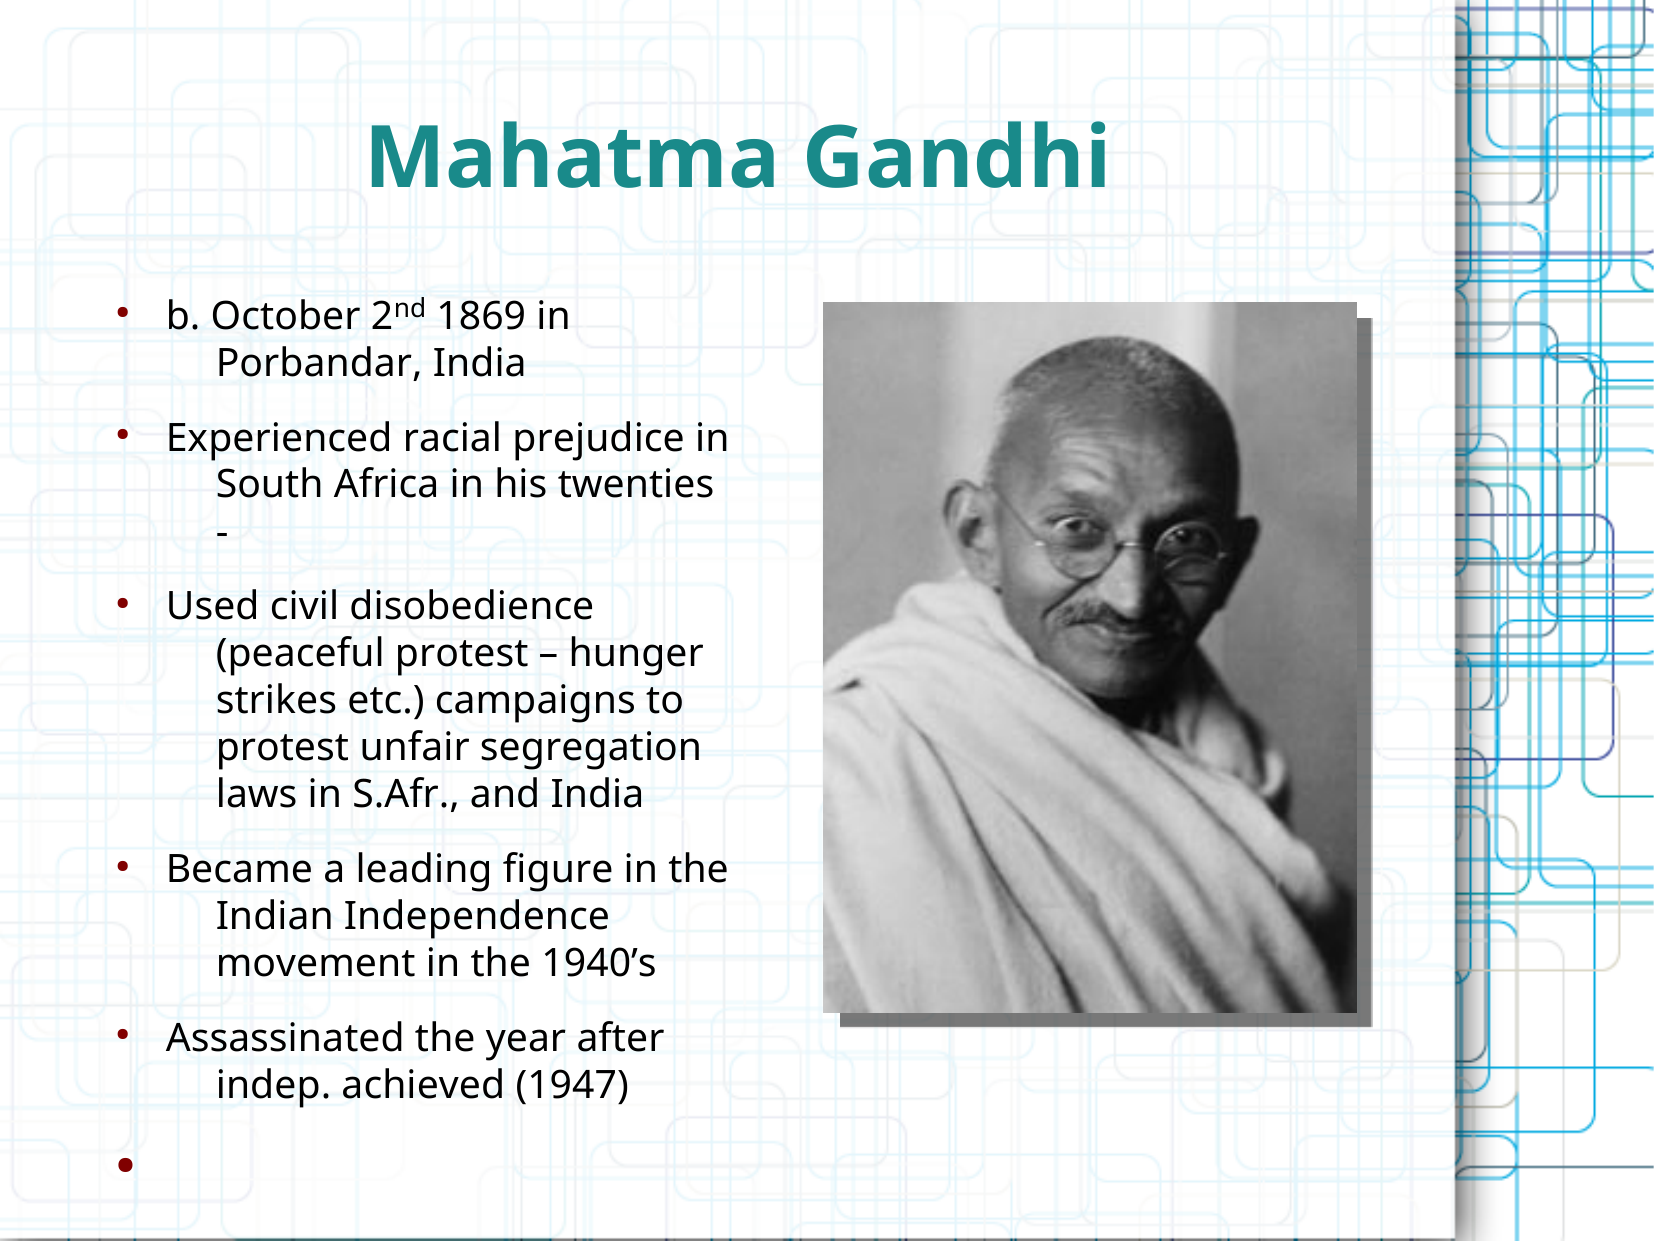

# Mahatma Gandhi
b. October 2nd 1869 in Porbandar, India
Experienced racial prejudice in South Africa in his twenties -
Used civil disobedience (peaceful protest – hunger strikes etc.) campaigns to protest unfair segregation laws in S.Afr., and India
Became a leading figure in the Indian Independence movement in the 1940’s
Assassinated the year after indep. achieved (1947)